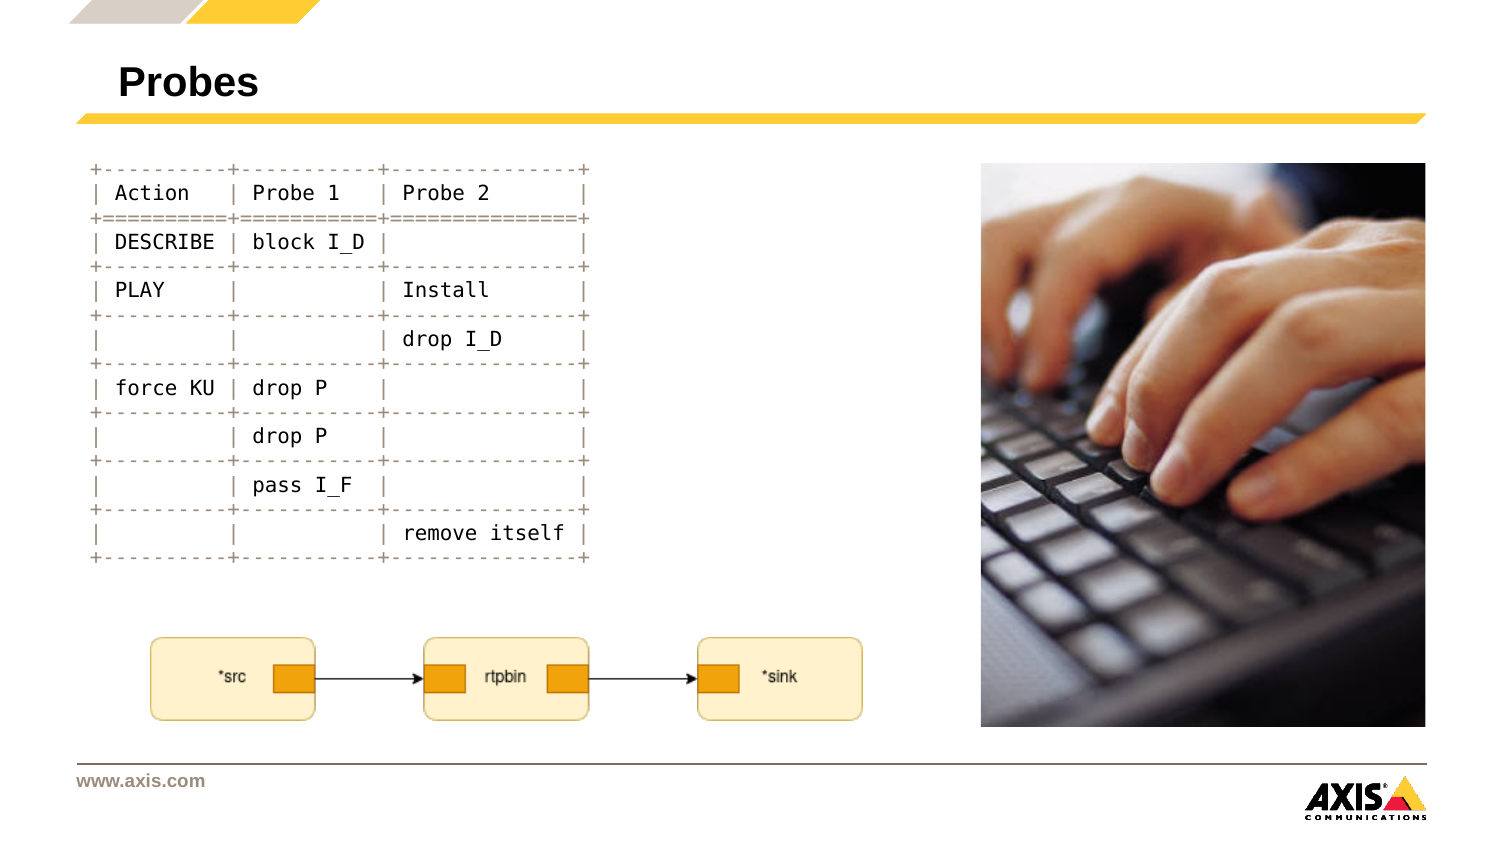

# Probes
+----------+-----------+---------------+
| Action | Probe 1 | Probe 2 |
+==========+===========+===============+
| DESCRIBE | block I_D | |
+----------+-----------+---------------+
| PLAY | | Install |
+----------+-----------+---------------+
| | | drop I_D |
+----------+-----------+---------------+
| force KU | drop P | |
+----------+-----------+---------------+
| | drop P | |
+----------+-----------+---------------+
| | pass I_F | |
+----------+-----------+---------------+
| | | remove itself |
+----------+-----------+---------------+